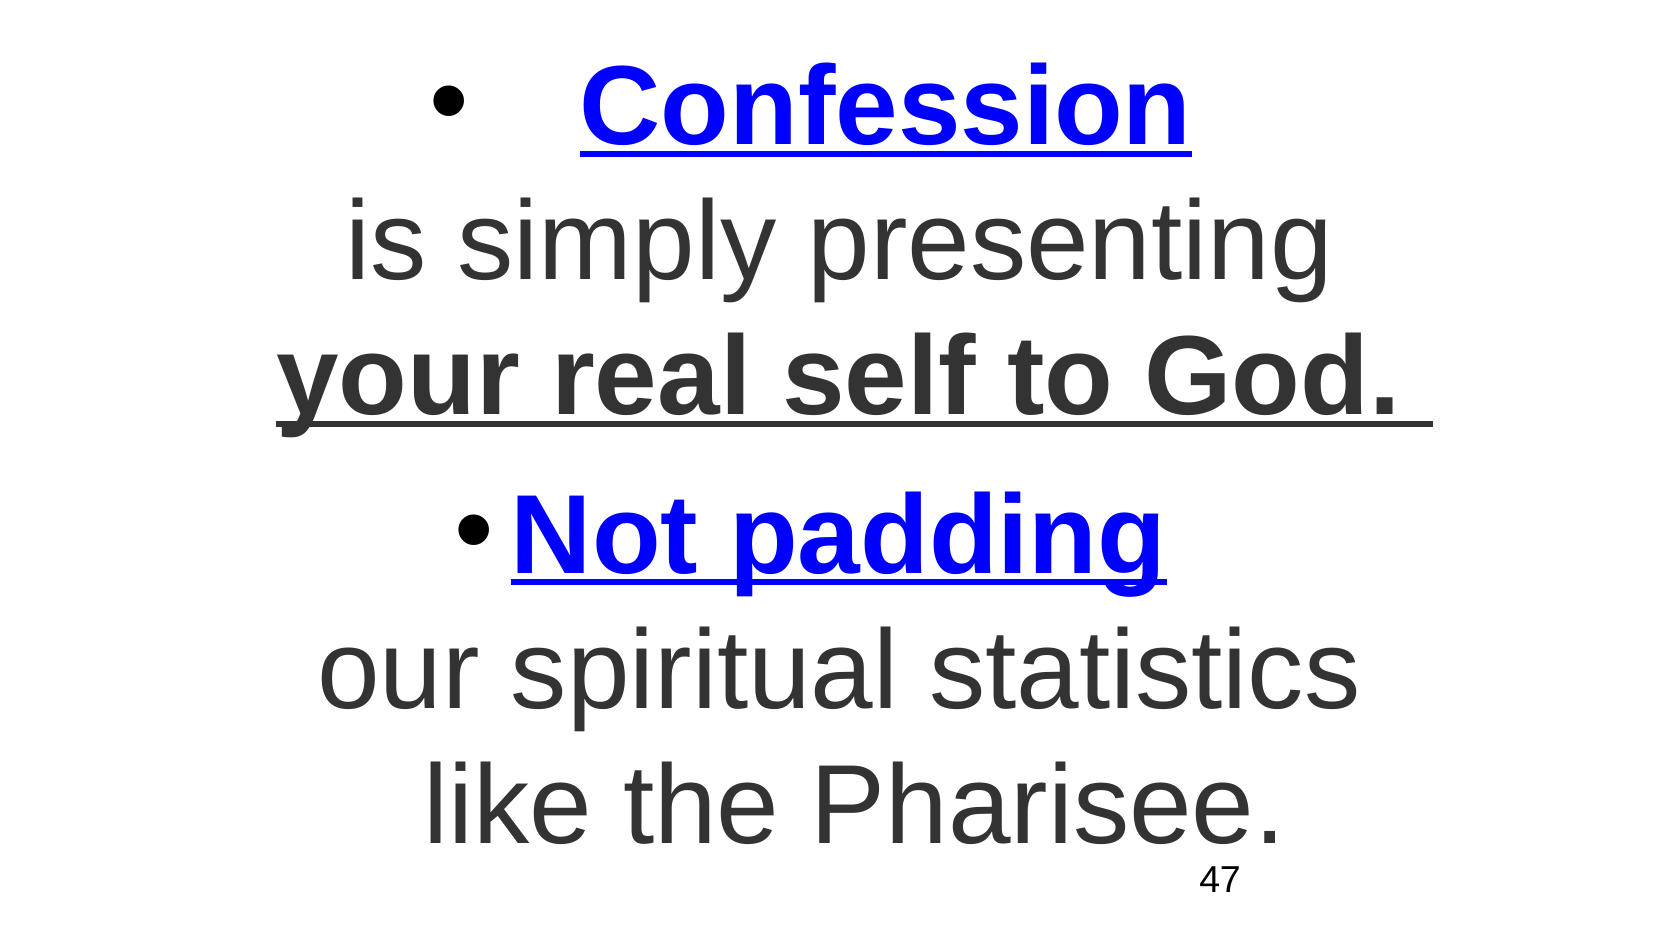

# Confession is simply presenting your real self to God.
Not padding
our spiritual statistics
like the Pharisee.
47